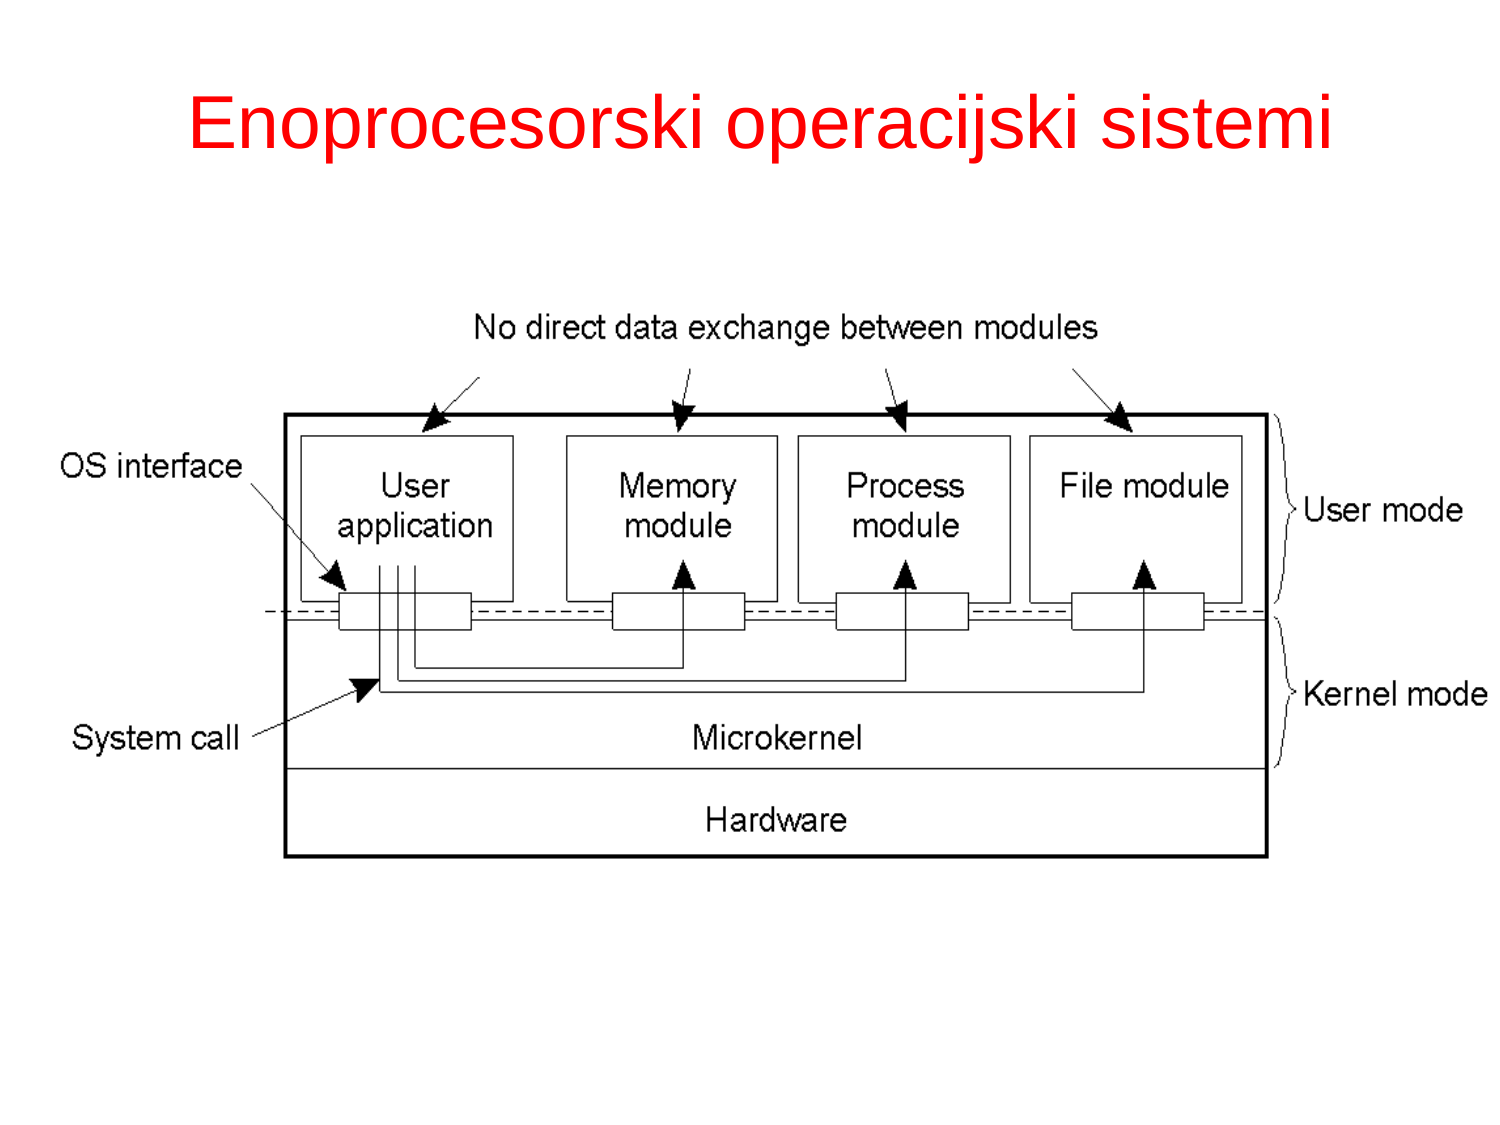

# Enoprocesorski operacijski sistemi
Separating applications from operating system code through a microkernel.
1.11